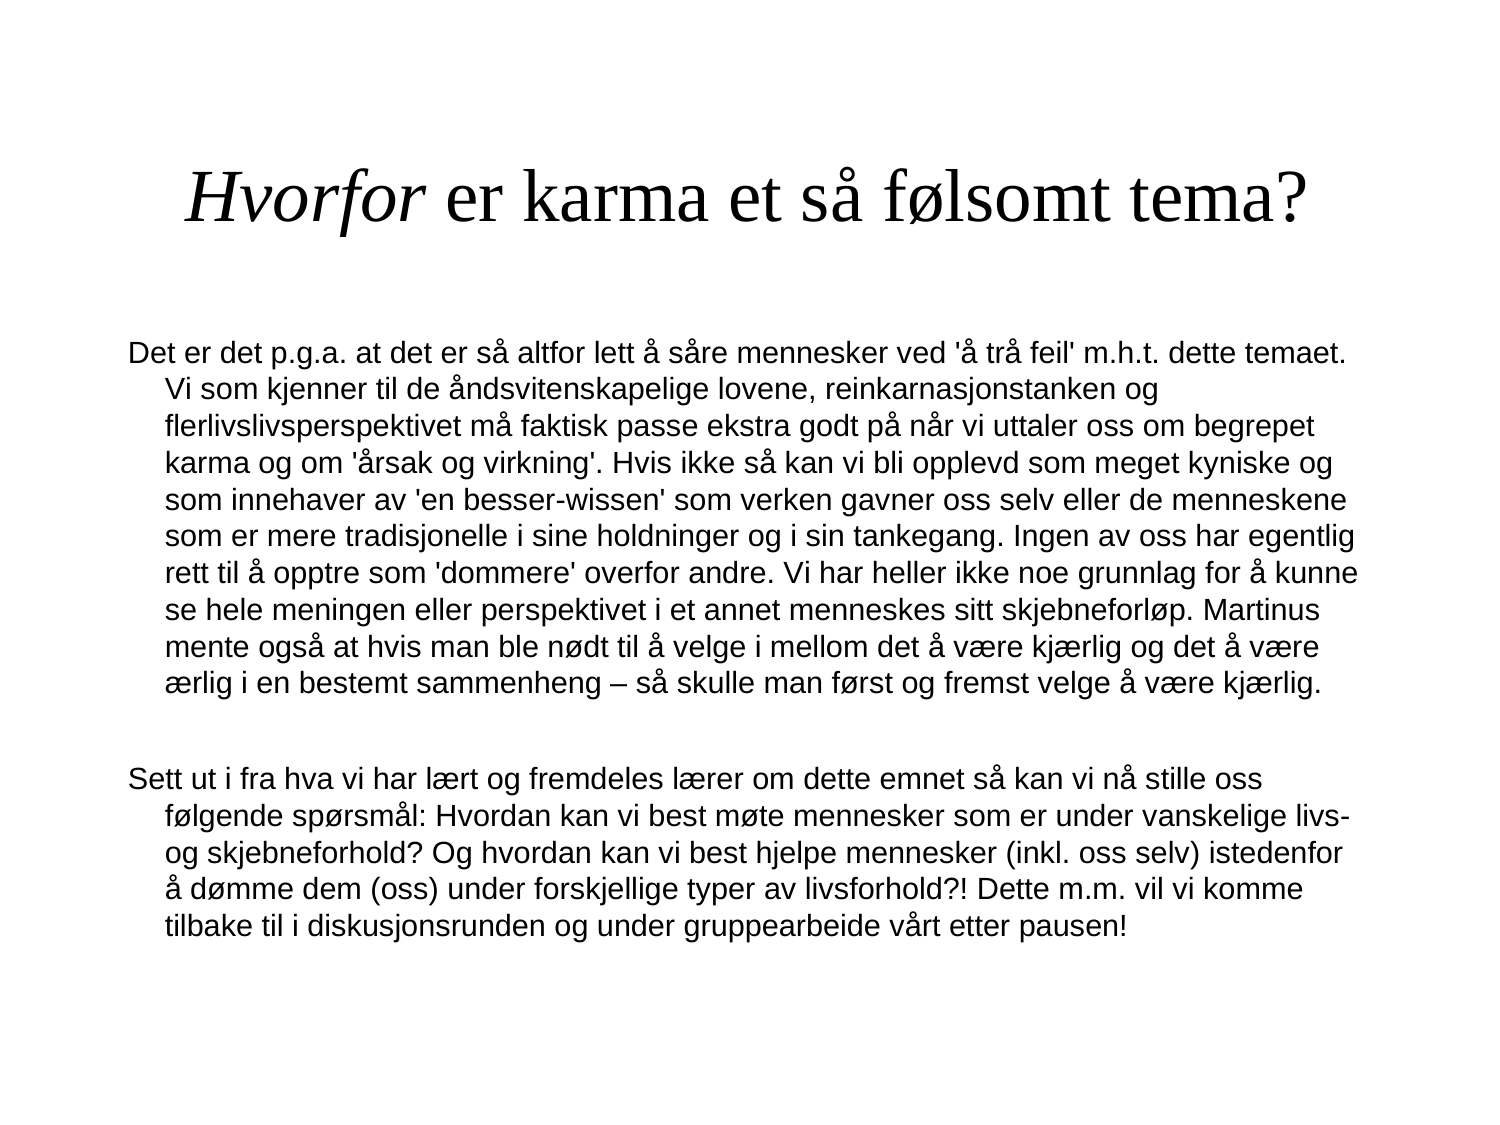

# Hvorfor er karma et så følsomt tema?
Det er det p.g.a. at det er så altfor lett å såre mennesker ved 'å trå feil' m.h.t. dette temaet. Vi som kjenner til de åndsvitenskapelige lovene, reinkarnasjonstanken og flerlivslivsperspektivet må faktisk passe ekstra godt på når vi uttaler oss om begrepet karma og om 'årsak og virkning'. Hvis ikke så kan vi bli opplevd som meget kyniske og som innehaver av 'en besser-wissen' som verken gavner oss selv eller de menneskene som er mere tradisjonelle i sine holdninger og i sin tankegang. Ingen av oss har egentlig rett til å opptre som 'dommere' overfor andre. Vi har heller ikke noe grunnlag for å kunne se hele meningen eller perspektivet i et annet menneskes sitt skjebneforløp. Martinus mente også at hvis man ble nødt til å velge i mellom det å være kjærlig og det å være ærlig i en bestemt sammenheng – så skulle man først og fremst velge å være kjærlig.
Sett ut i fra hva vi har lært og fremdeles lærer om dette emnet så kan vi nå stille oss følgende spørsmål: Hvordan kan vi best møte mennesker som er under vanskelige livs- og skjebneforhold? Og hvordan kan vi best hjelpe mennesker (inkl. oss selv) istedenfor å dømme dem (oss) under forskjellige typer av livsforhold?! Dette m.m. vil vi komme tilbake til i diskusjonsrunden og under gruppearbeide vårt etter pausen!